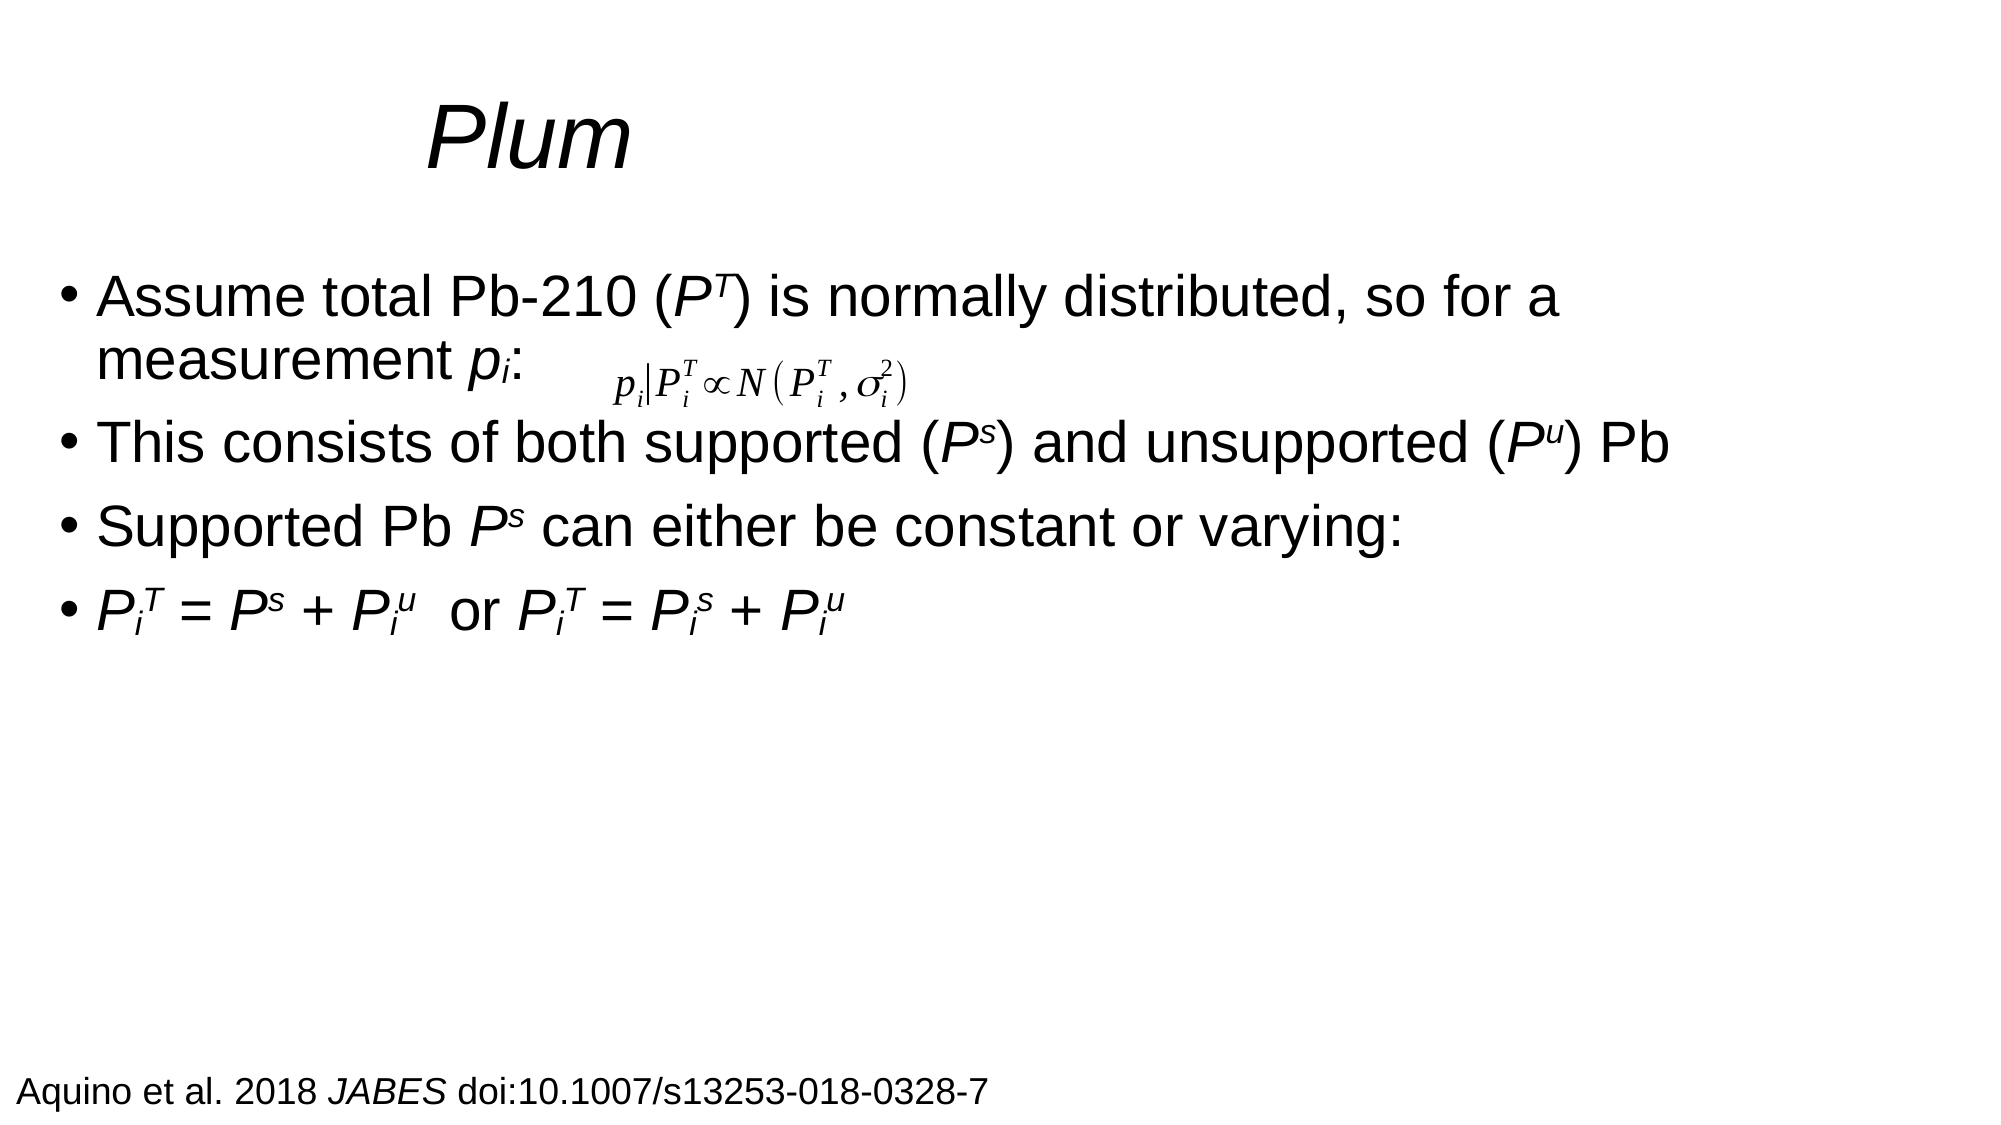

Plum
Assume total Pb-210 (PT) is normally distributed, so for a measurement pi:
This consists of both supported (Ps) and unsupported (Pu) Pb
Supported Pb Ps can either be constant or varying:
PiT = Ps + Piu or PiT = Pis + Piu
Aquino et al. 2018 JABES doi:10.1007/s13253-018-0328-7